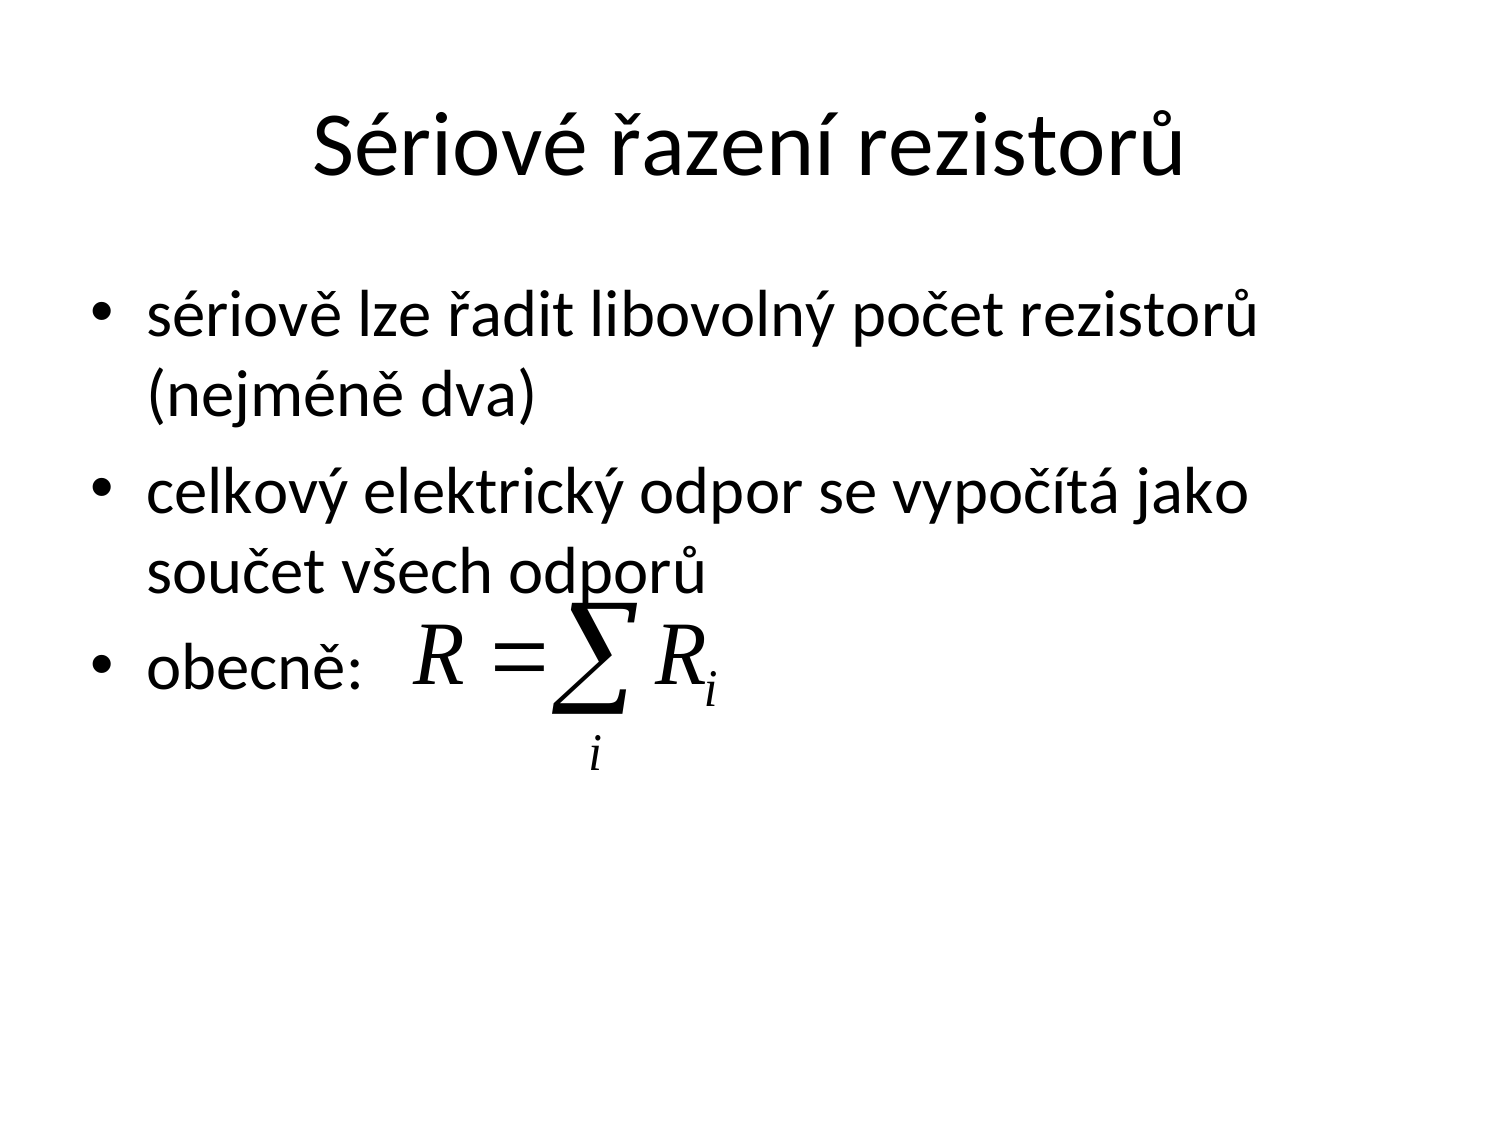

# Sériové řazení rezistorů
sériově lze řadit libovolný počet rezistorů (nejméně dva)
celkový elektrický odpor se vypočítá jako součet všech odporů
obecně: